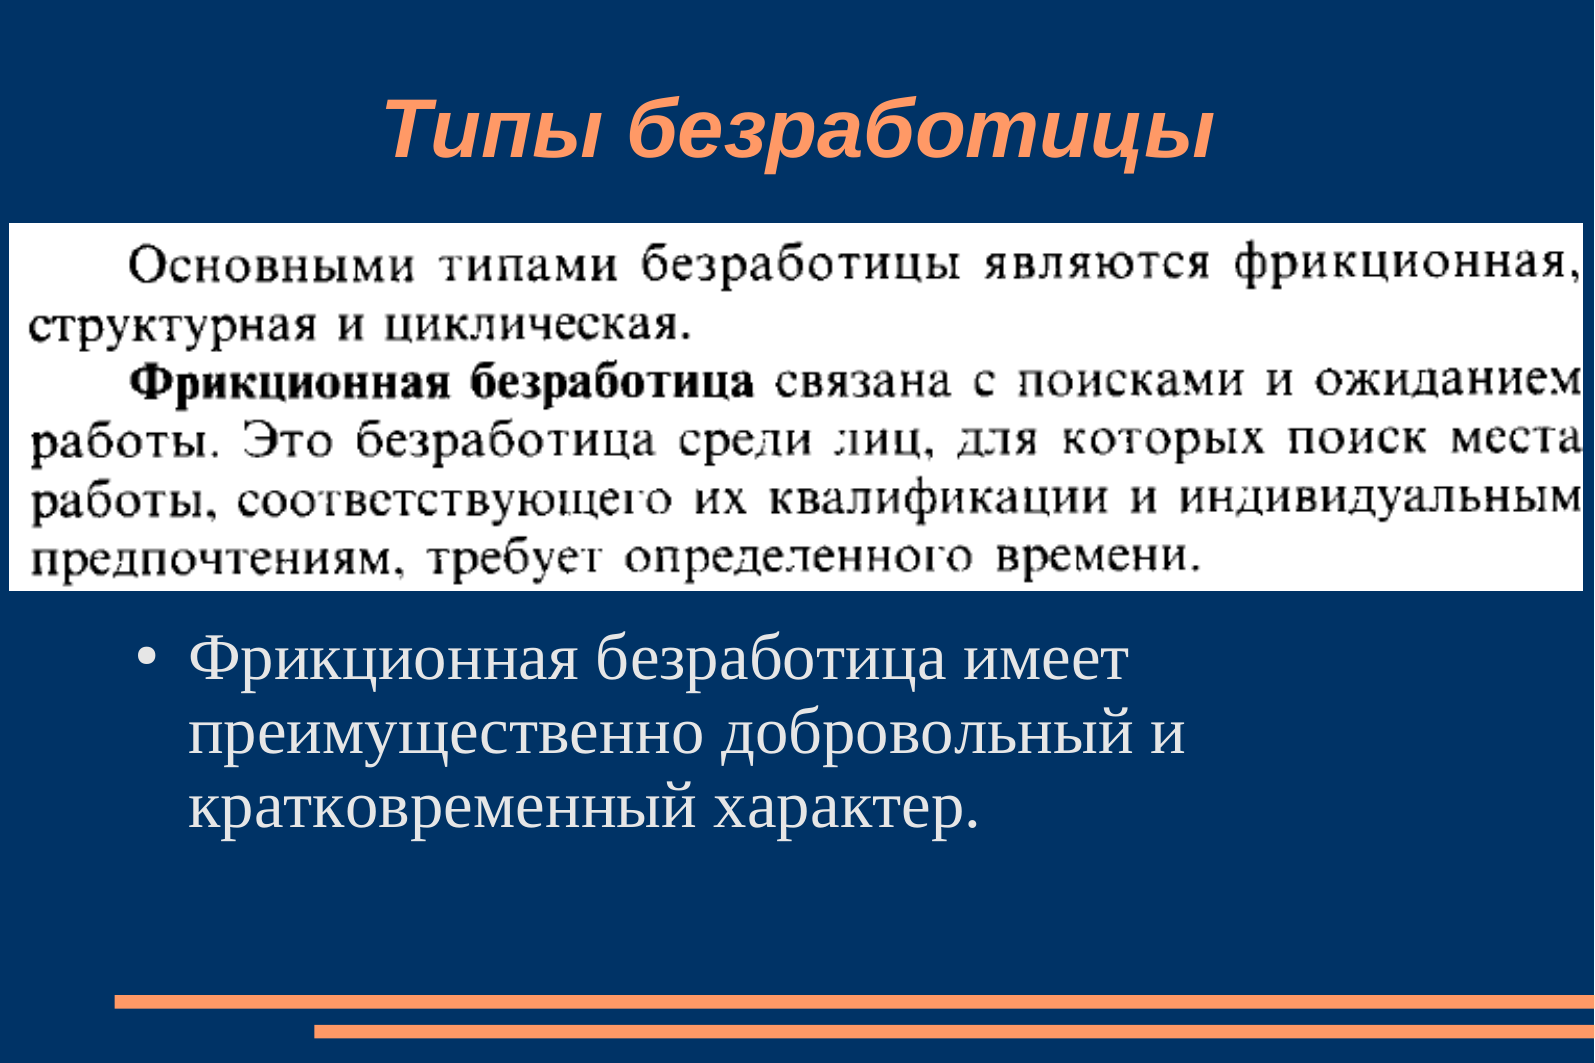

# Типы безработицы
Фрикционная безработица имеет преимущественно добровольный и кратковременный характер.